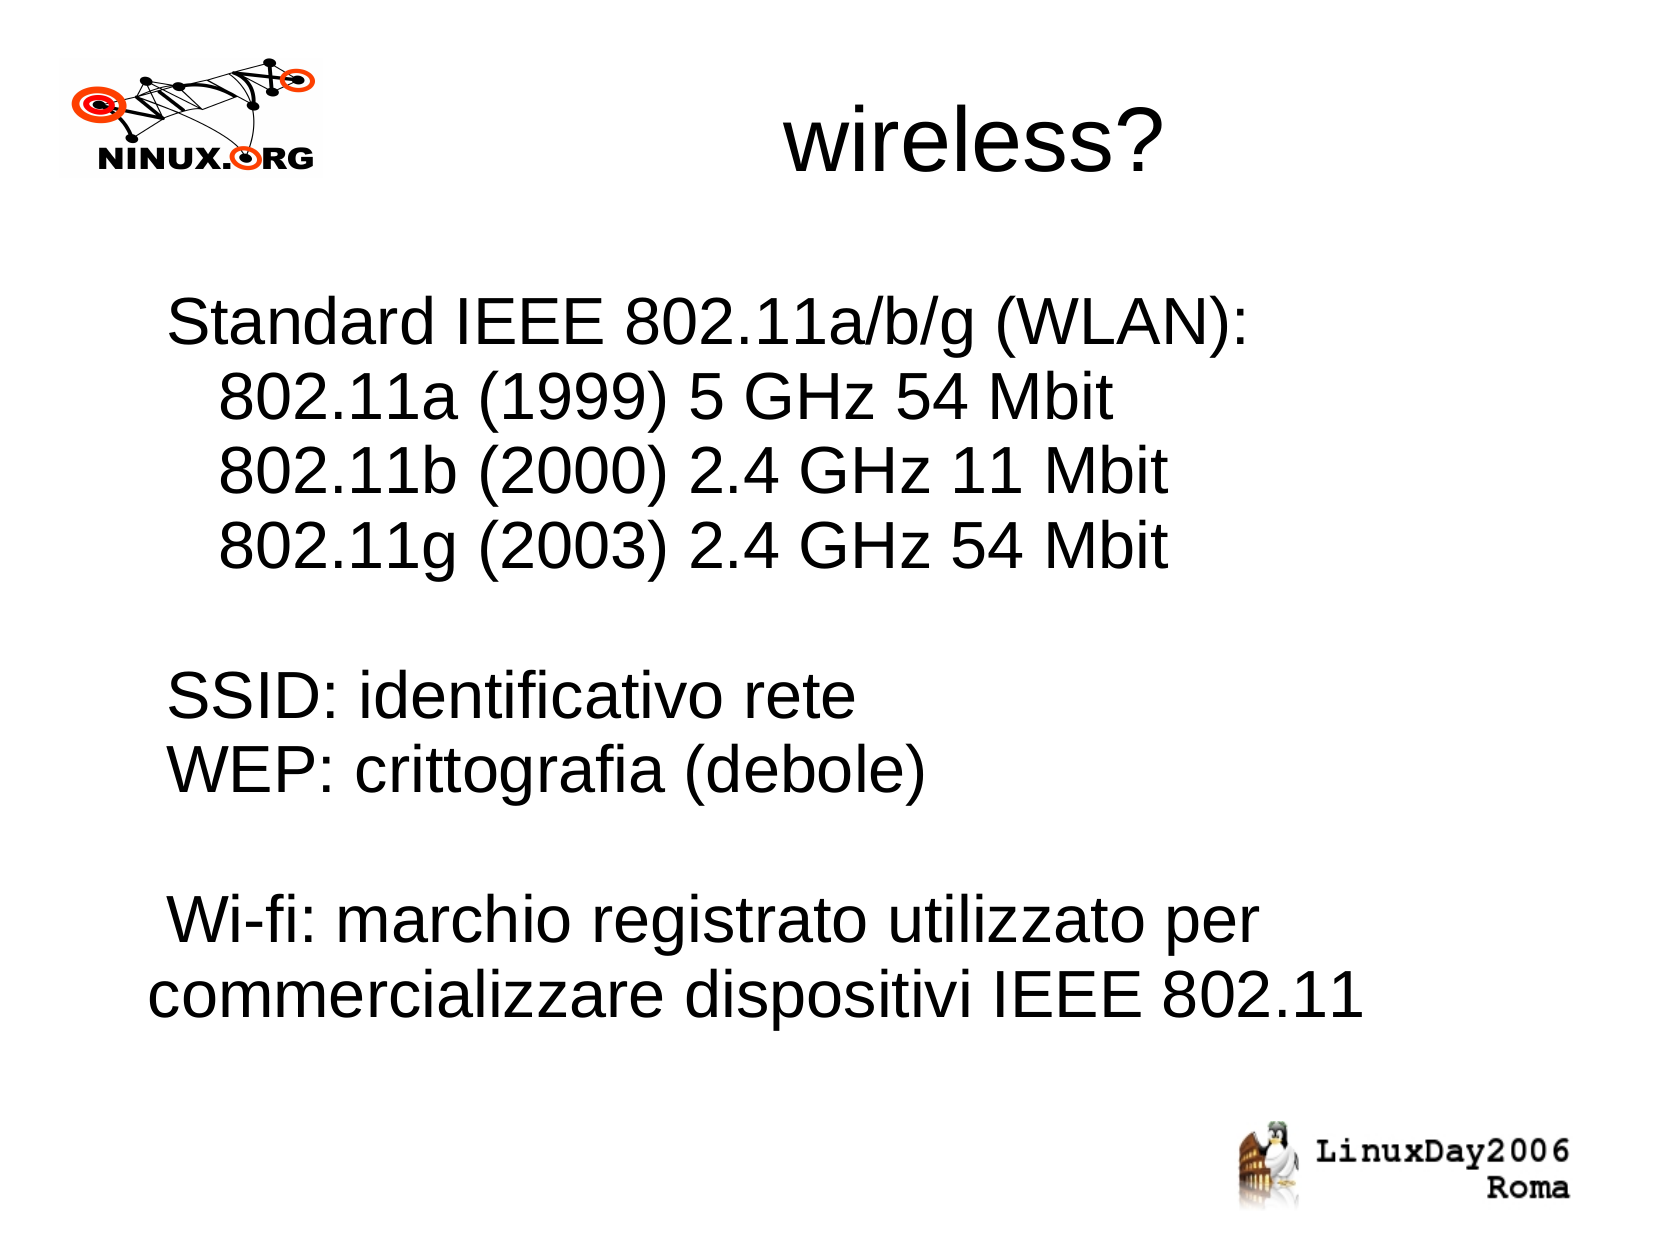

# wireless?
 Standard IEEE 802.11a/b/g (WLAN):
802.11a (1999) 5 GHz 54 Mbit
802.11b (2000) 2.4 GHz 11 Mbit
802.11g (2003) 2.4 GHz 54 Mbit
 SSID: identificativo rete
 WEP: crittografia (debole)
 Wi-fi: marchio registrato utilizzato per commercializzare dispositivi IEEE 802.11